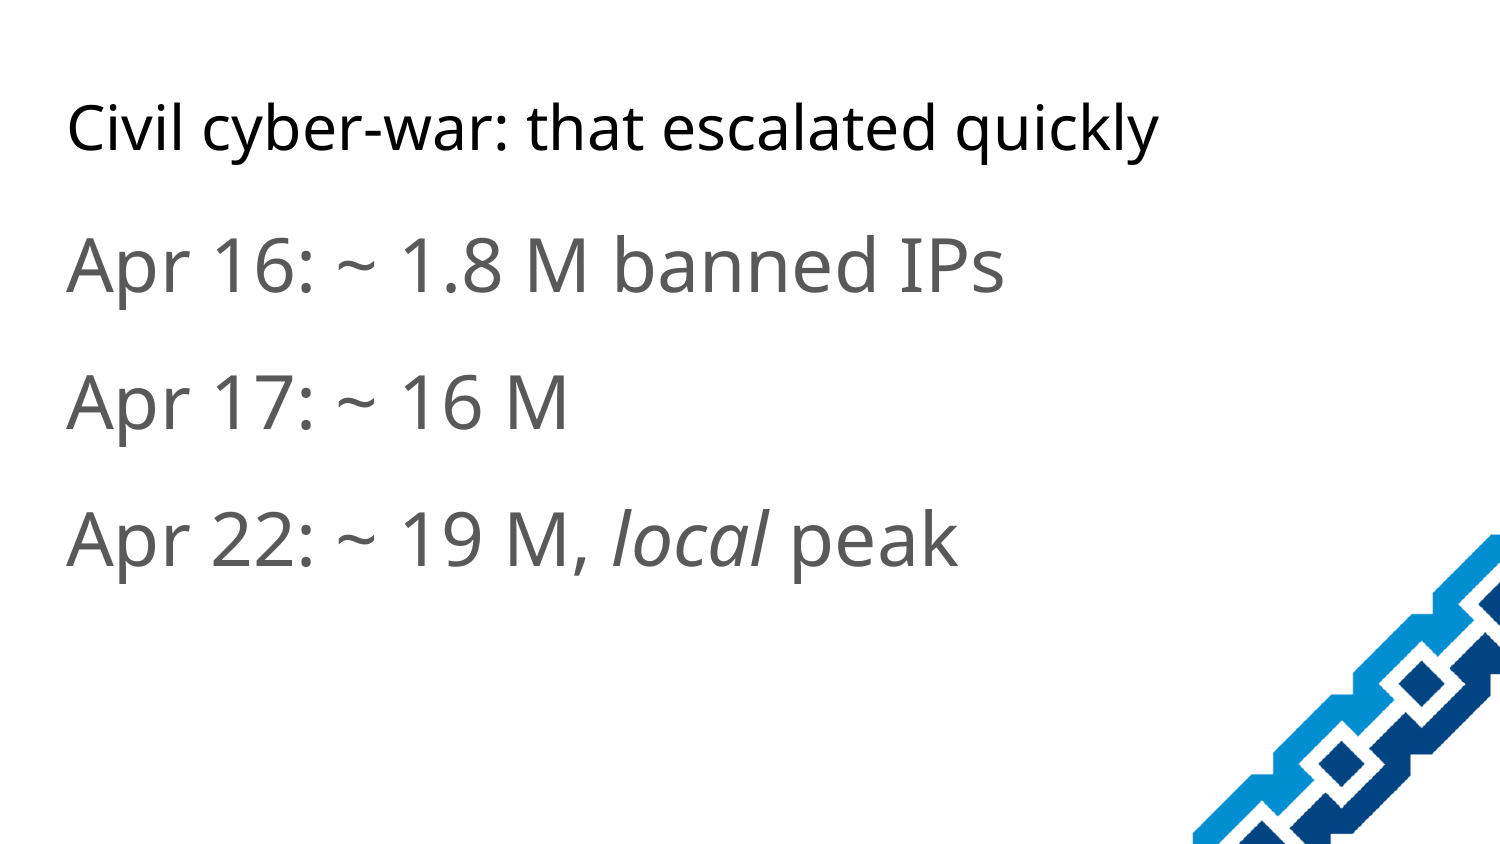

# Civil cyber-war: that escalated quickly
Apr 16: ~ 1.8 M banned IPs
Apr 17: ~ 16 M
Apr 22: ~ 19 M, local peak